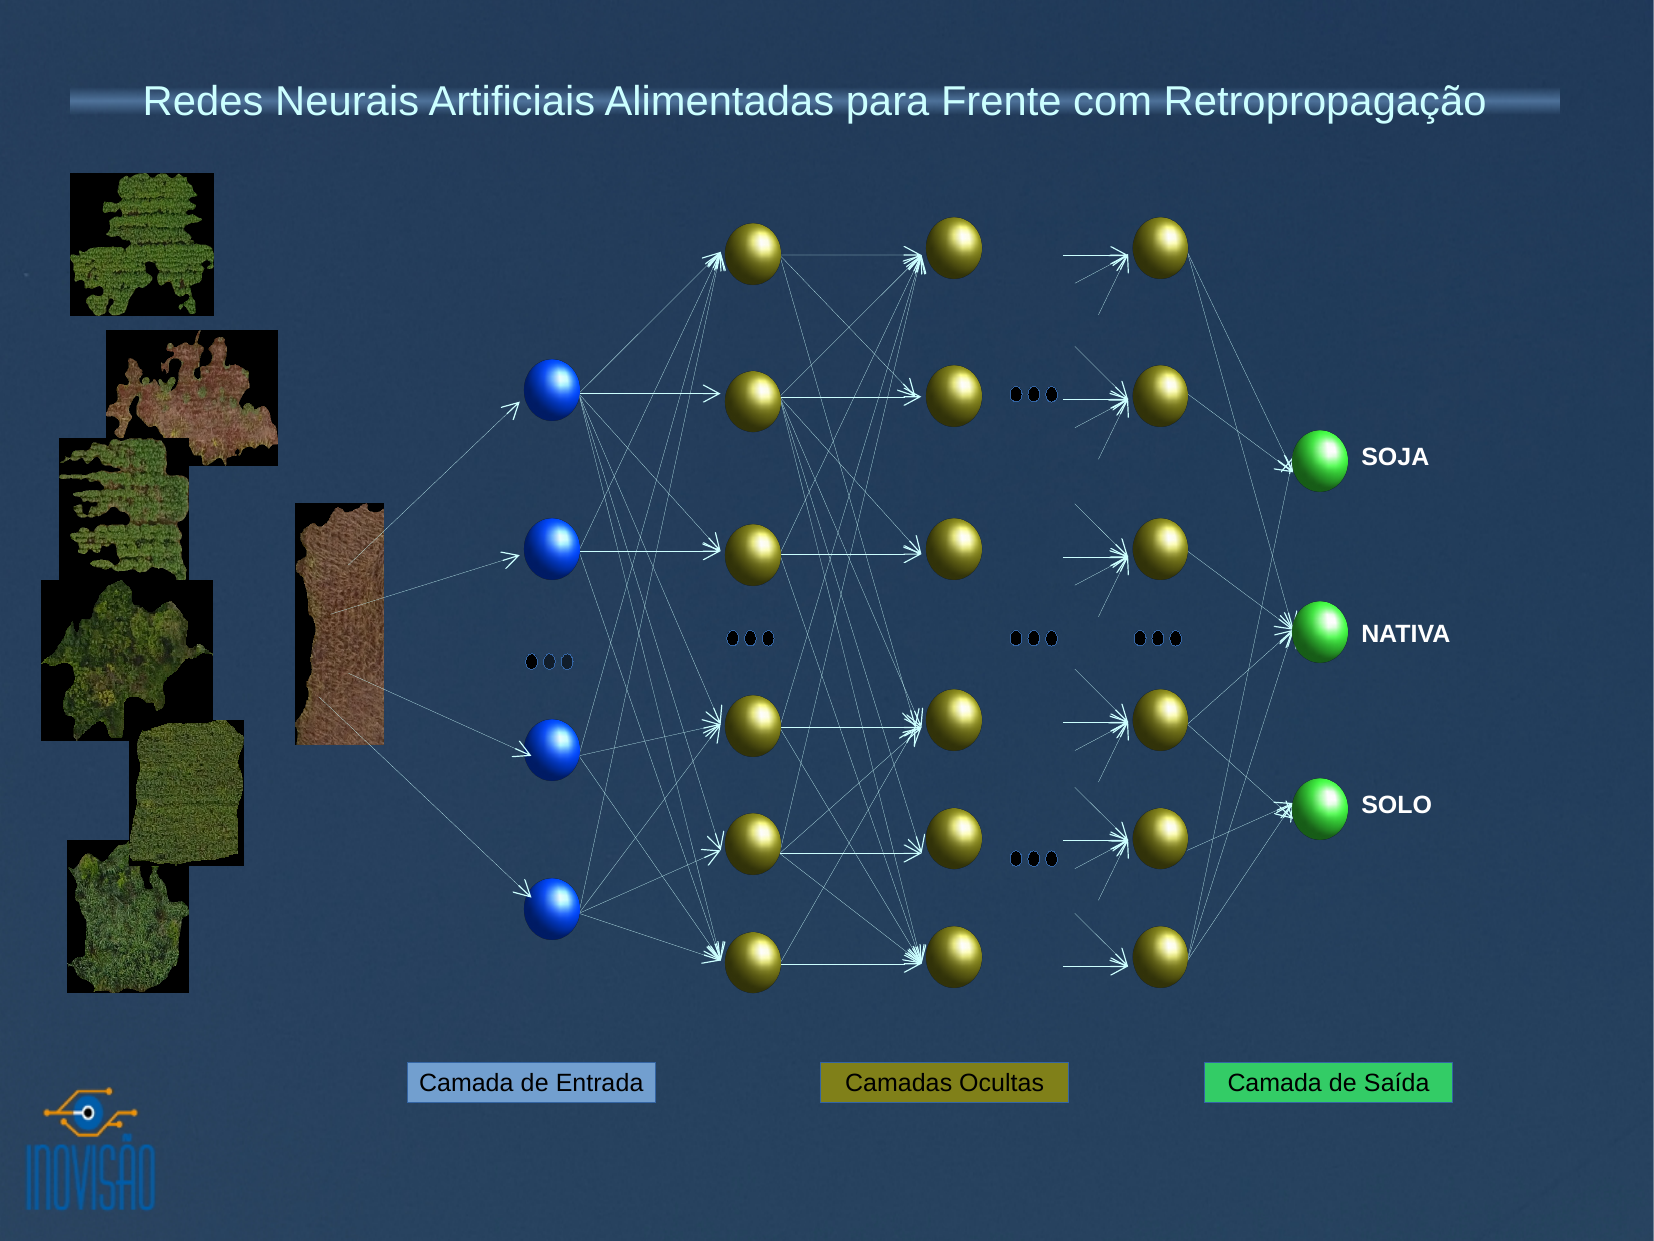

Redes Neurais Artificiais Alimentadas para Frente com Retropropagação
SOJA
NATIVA
SOLO
Camada de Entrada
Camadas Ocultas
Camada de Saída